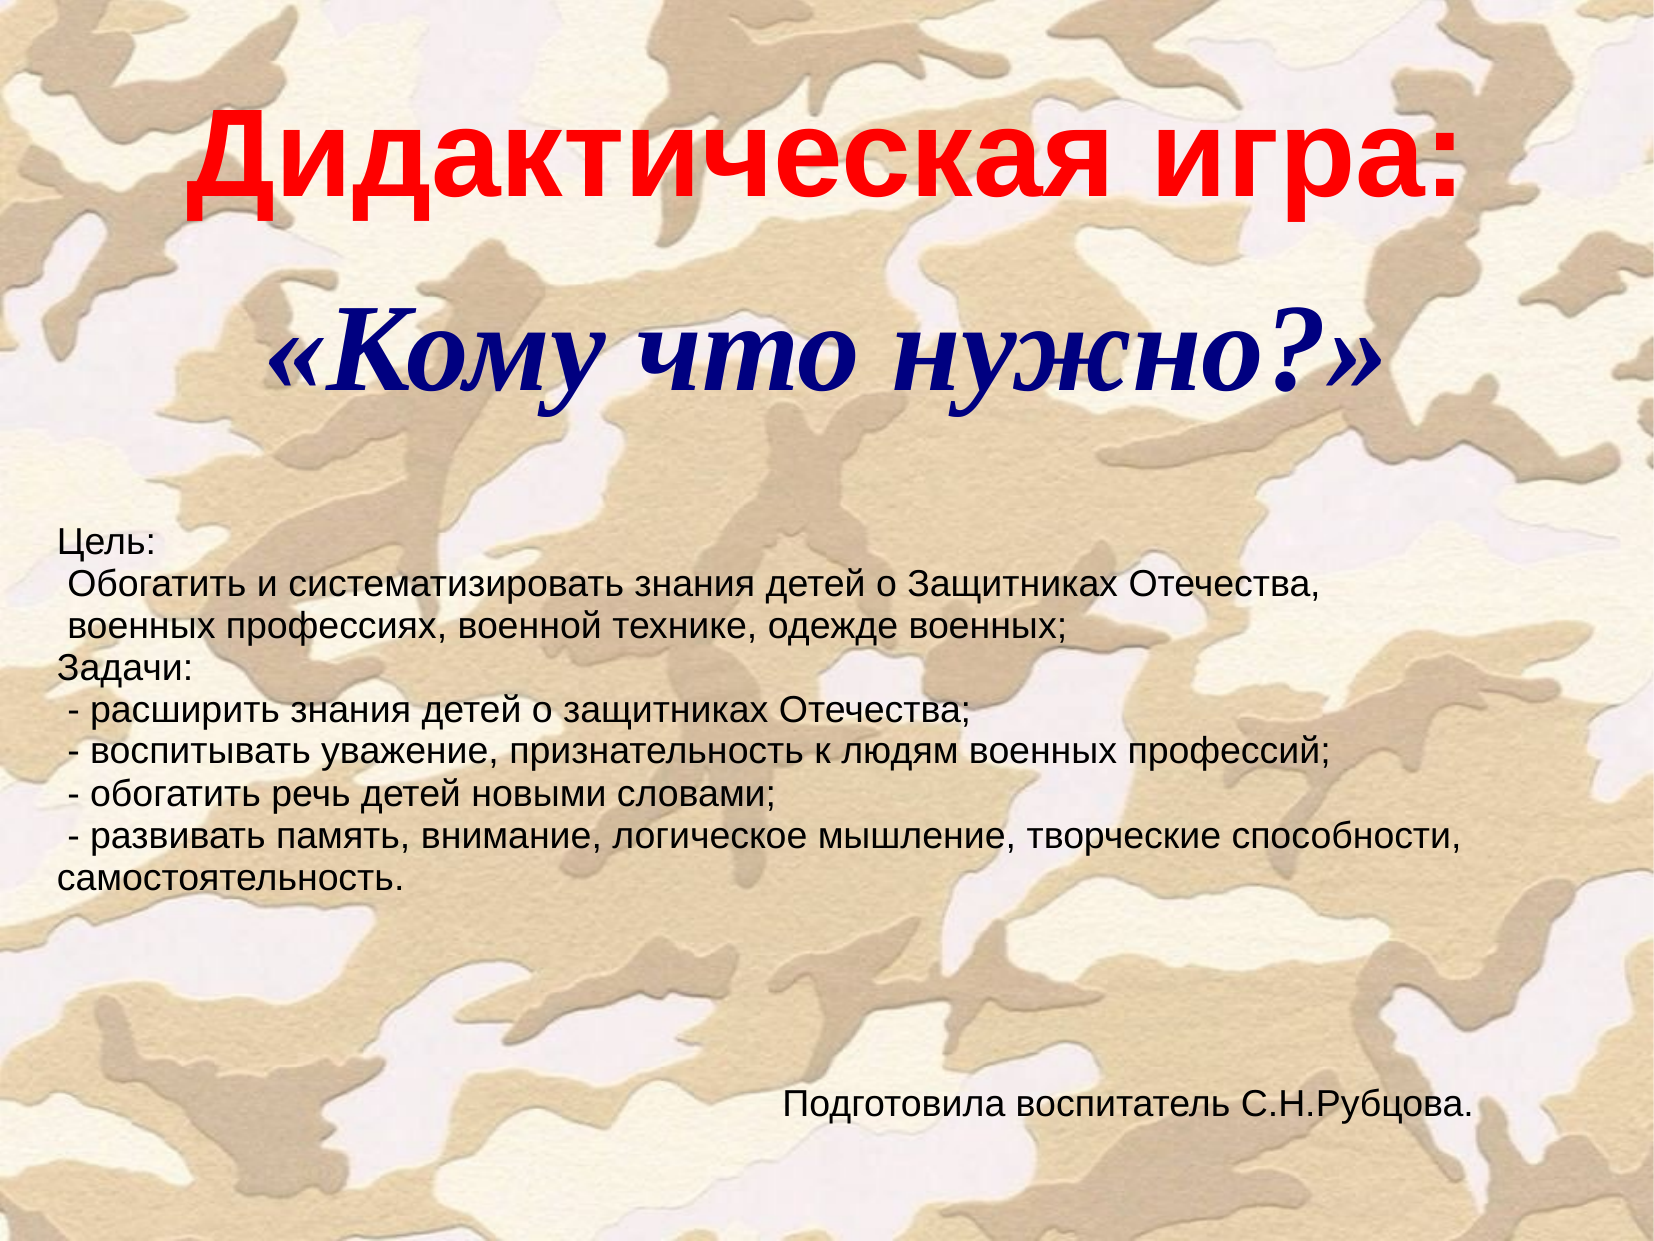

# Дидактическая игра:
«Кому что нужно?»
Цель:
 Обогатить и систематизировать знания детей о Защитниках Отечества,
 военных профессиях, военной технике, одежде военных;
Задачи:
 - расширить знания детей о защитниках Отечества;
 - воспитывать уважение, признательность к людям военных профессий;
 - обогатить речь детей новыми словами;
 - развивать память, внимание, логическое мышление, творческие способности, самостоятельность.
Подготовила воспитатель С.Н.Рубцова.